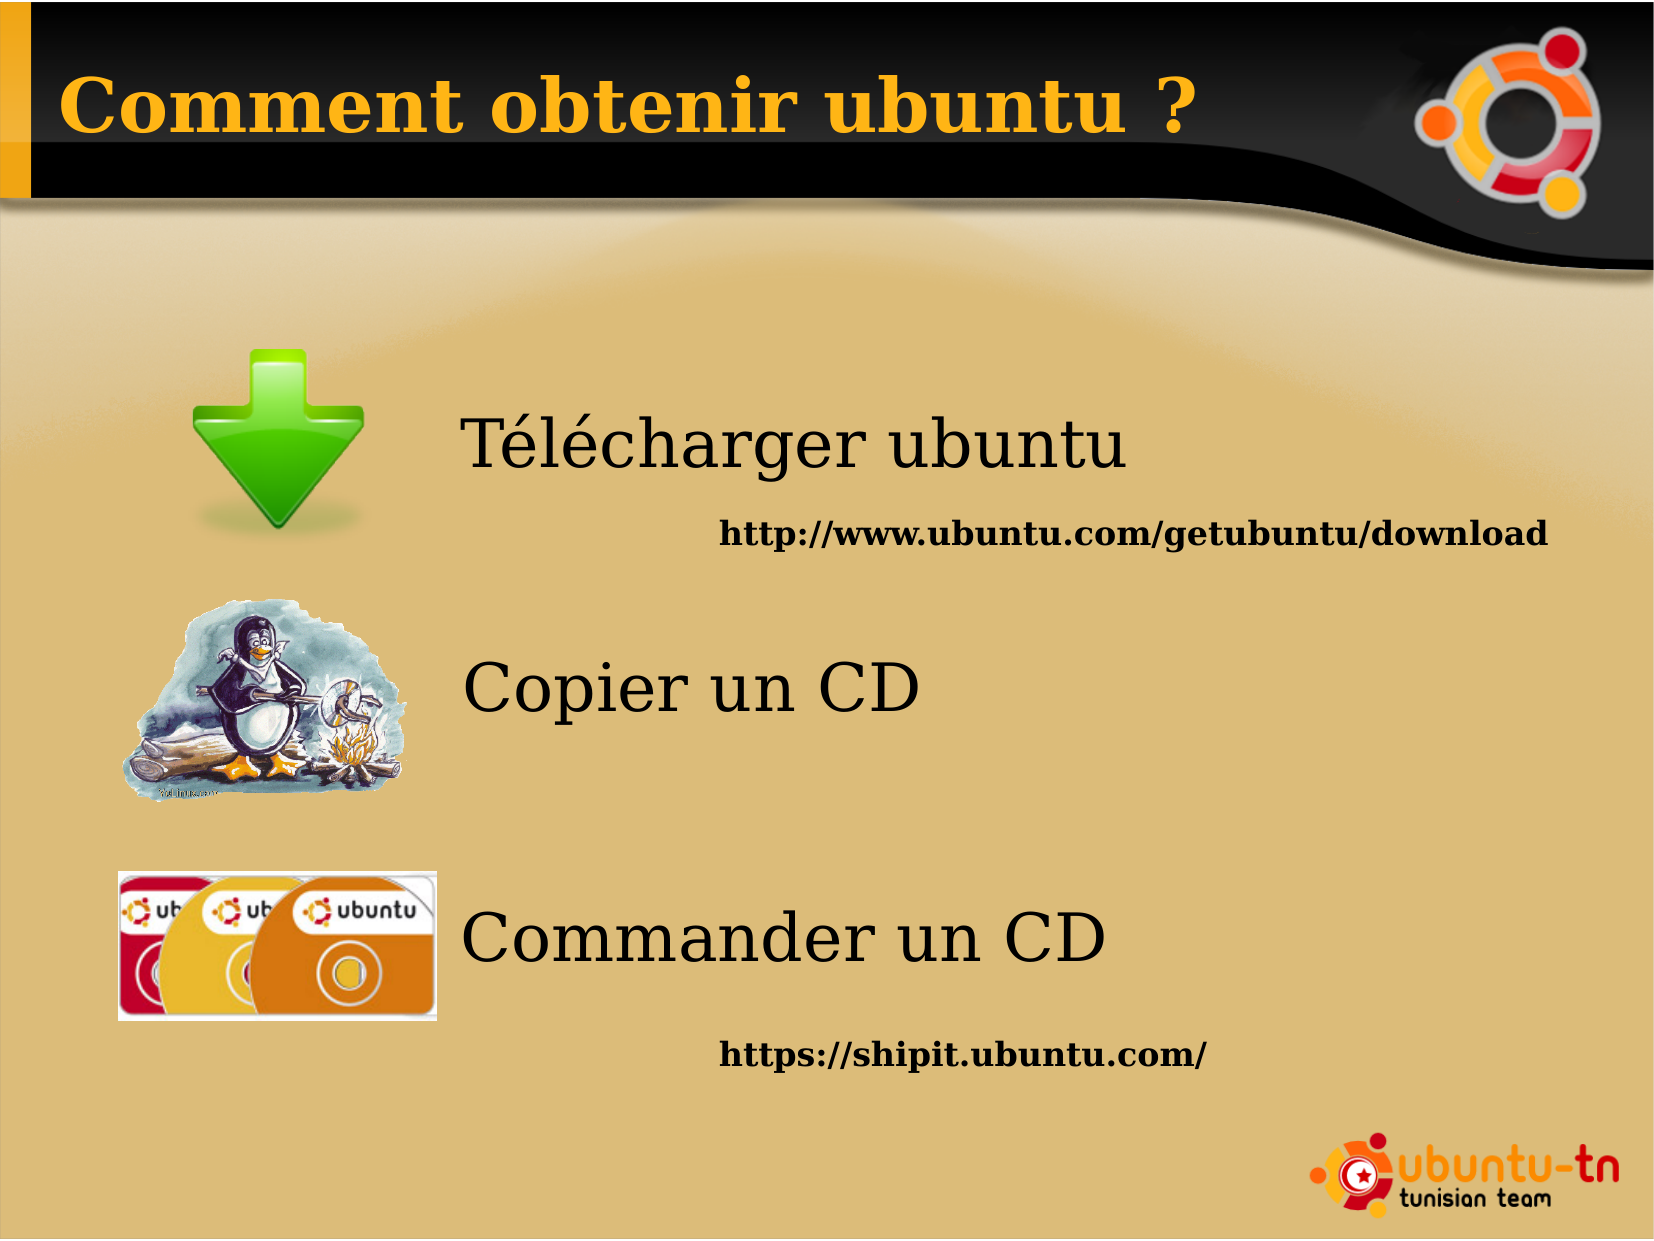

# Comment obtenir ubuntu ?
Télécharger ubuntu
http://www.ubuntu.com/getubuntu/download
Copier un CD
Commander un CD
https://shipit.ubuntu.com/